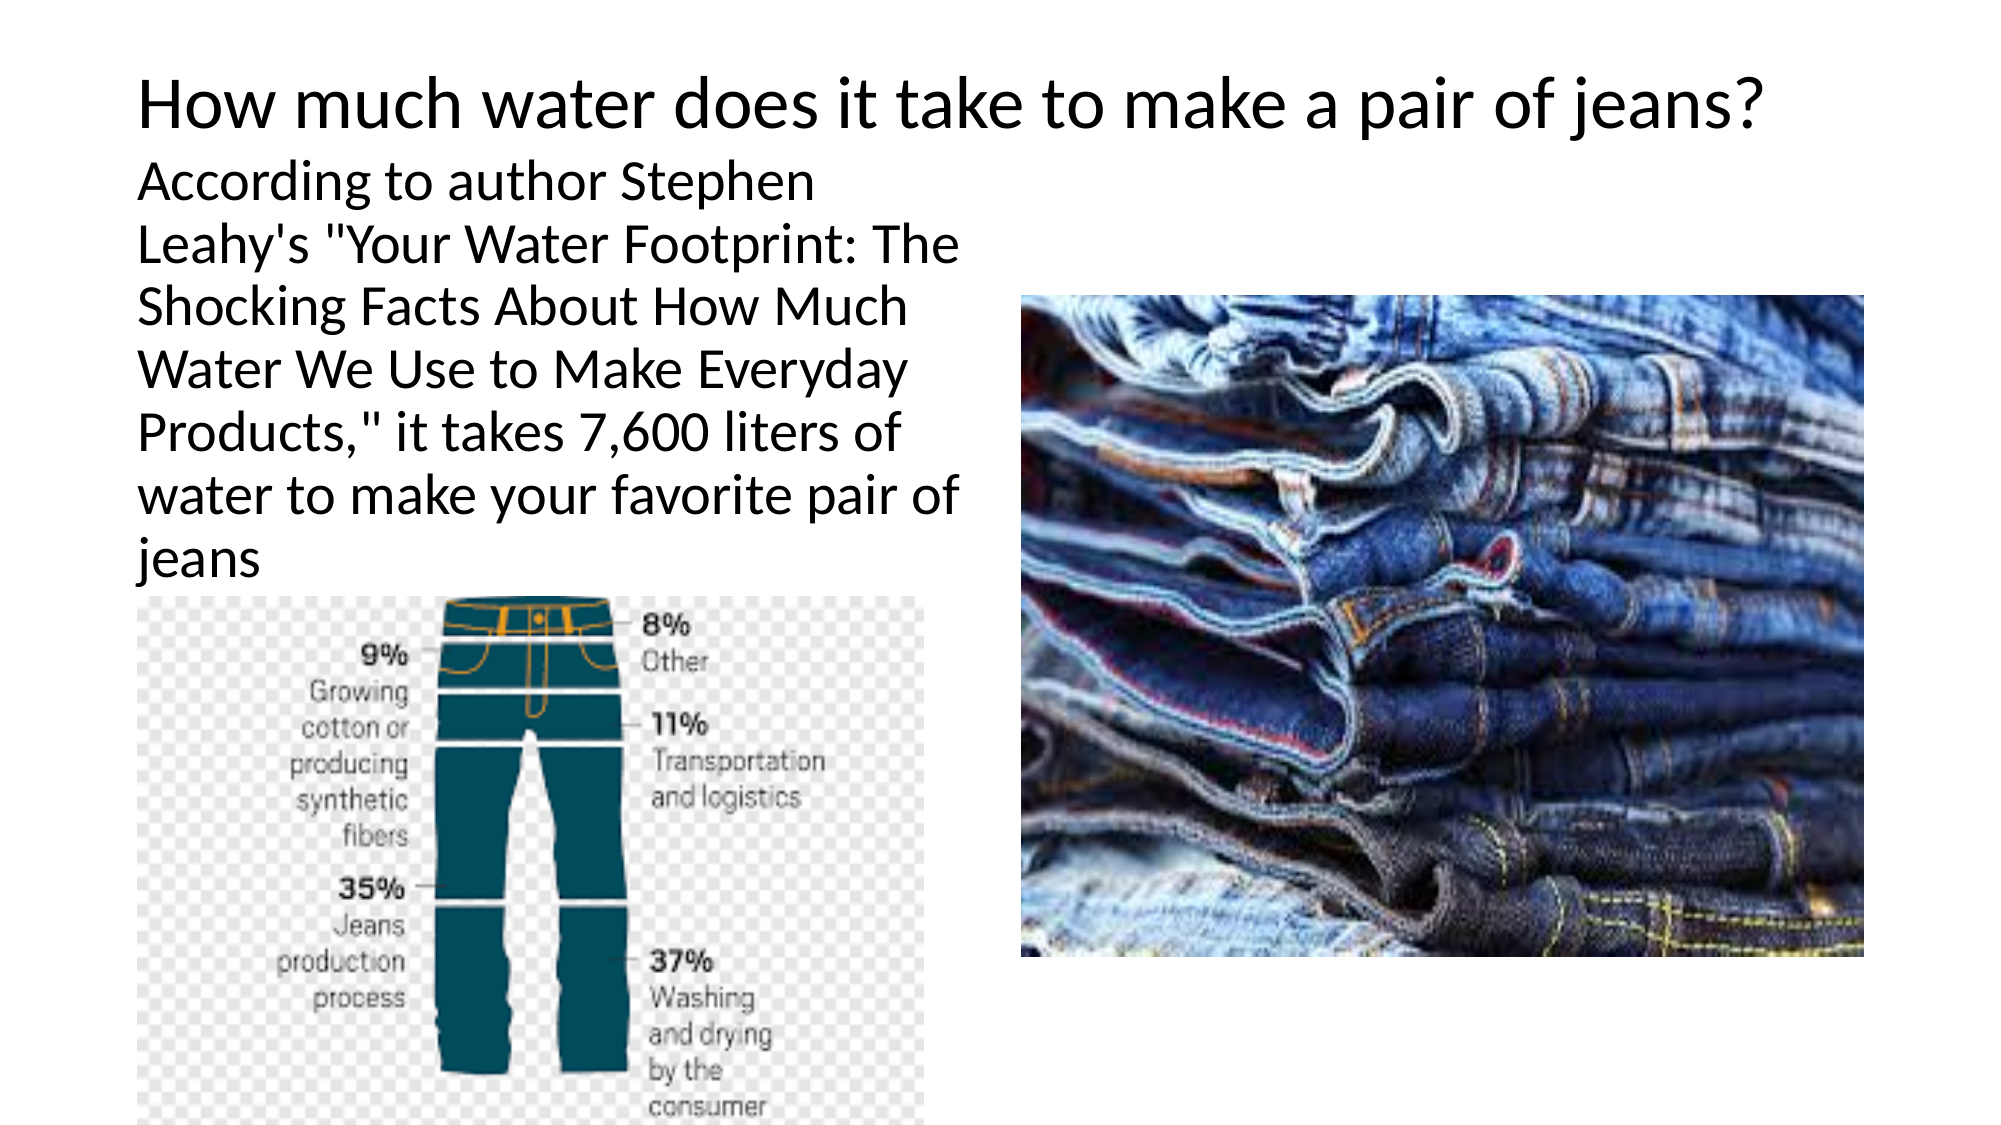

# How much water does it take to make a pair of jeans?
According to author Stephen Leahy's "Your Water Footprint: The Shocking Facts About How Much Water We Use to Make Everyday Products," it takes 7,600 liters of water to make your favorite pair of jeans